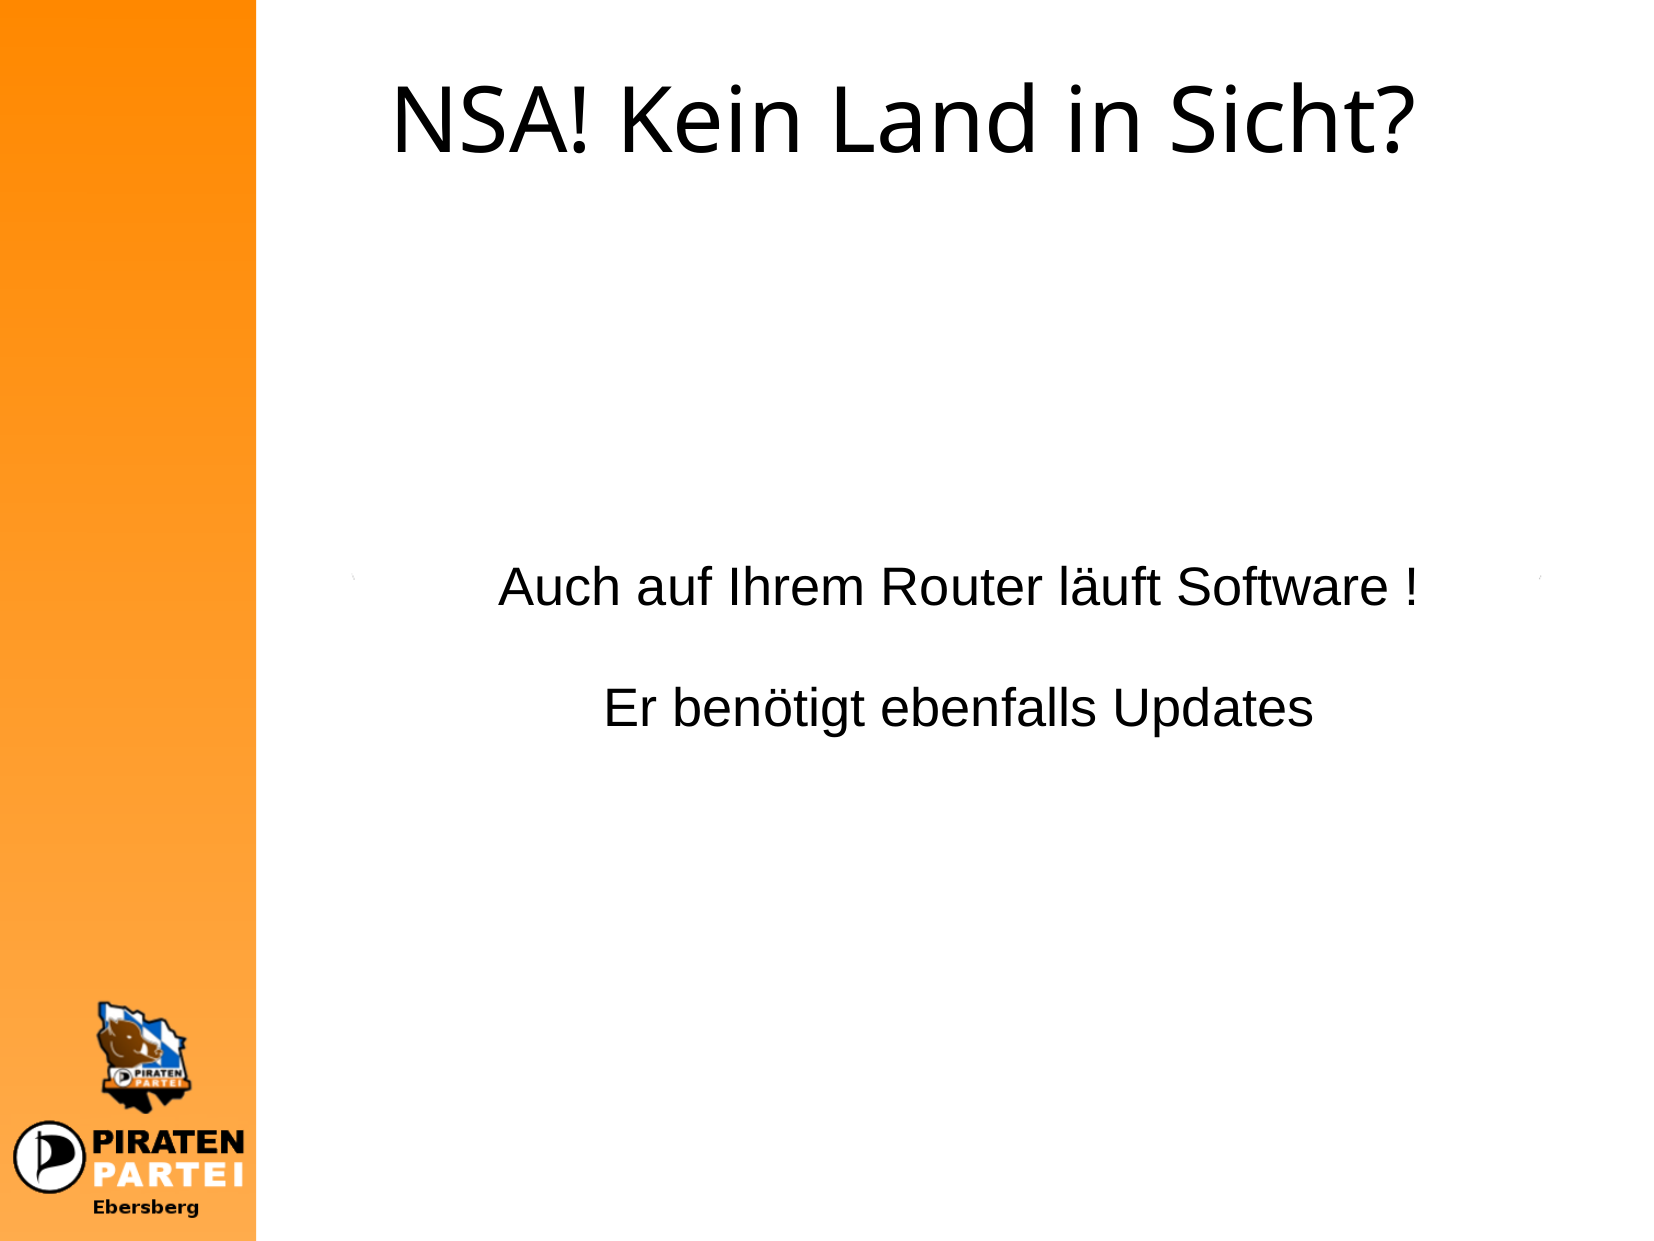

NSA! Kein Land in Sicht?
# Auch auf Ihrem Router läuft Software !
Er benötigt ebenfalls Updates